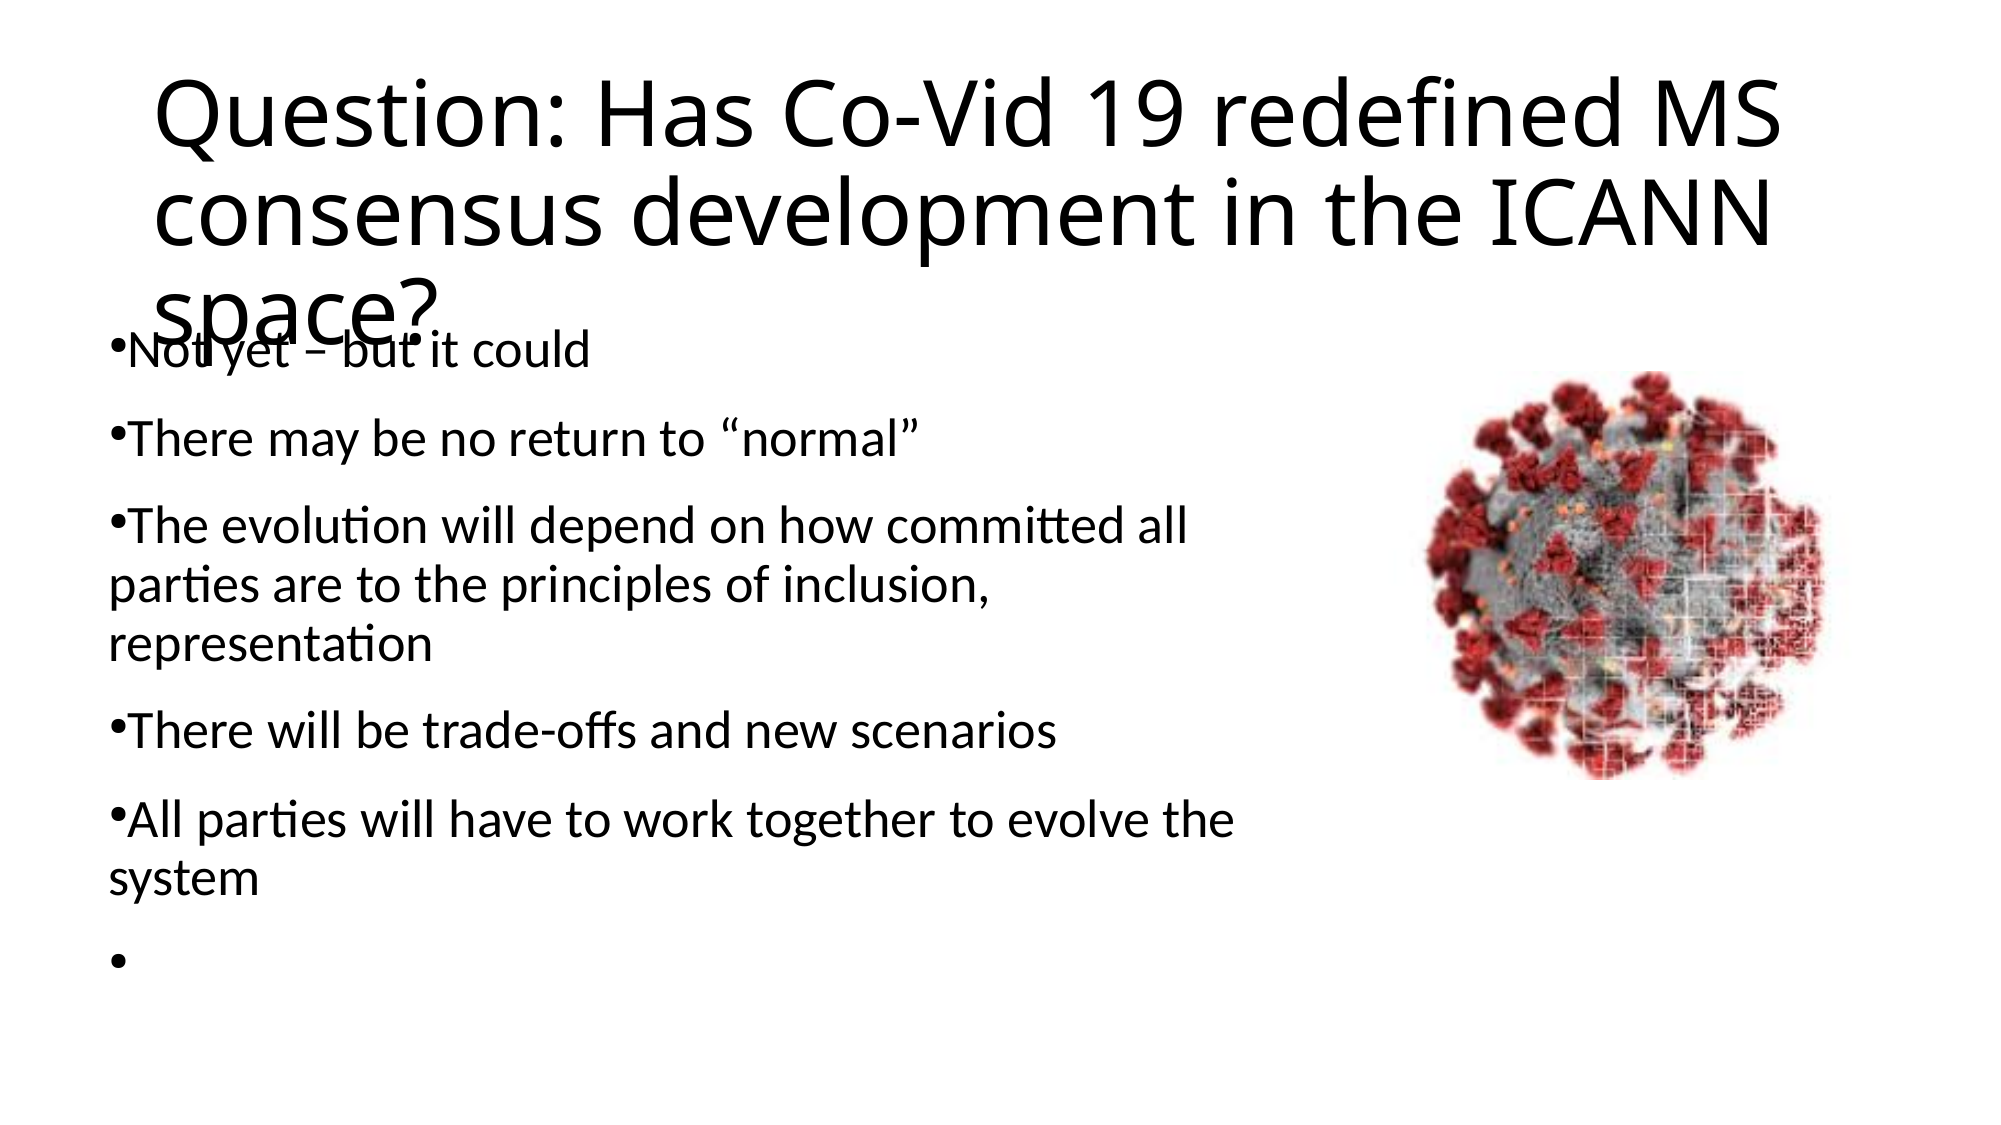

# Question: Has Co-Vid 19 redefined MS consensus development in the ICANN space?
Not yet – but it could
There may be no return to “normal”
The evolution will depend on how committed all parties are to the principles of inclusion, representation
There will be trade-offs and new scenarios
All parties will have to work together to evolve the system